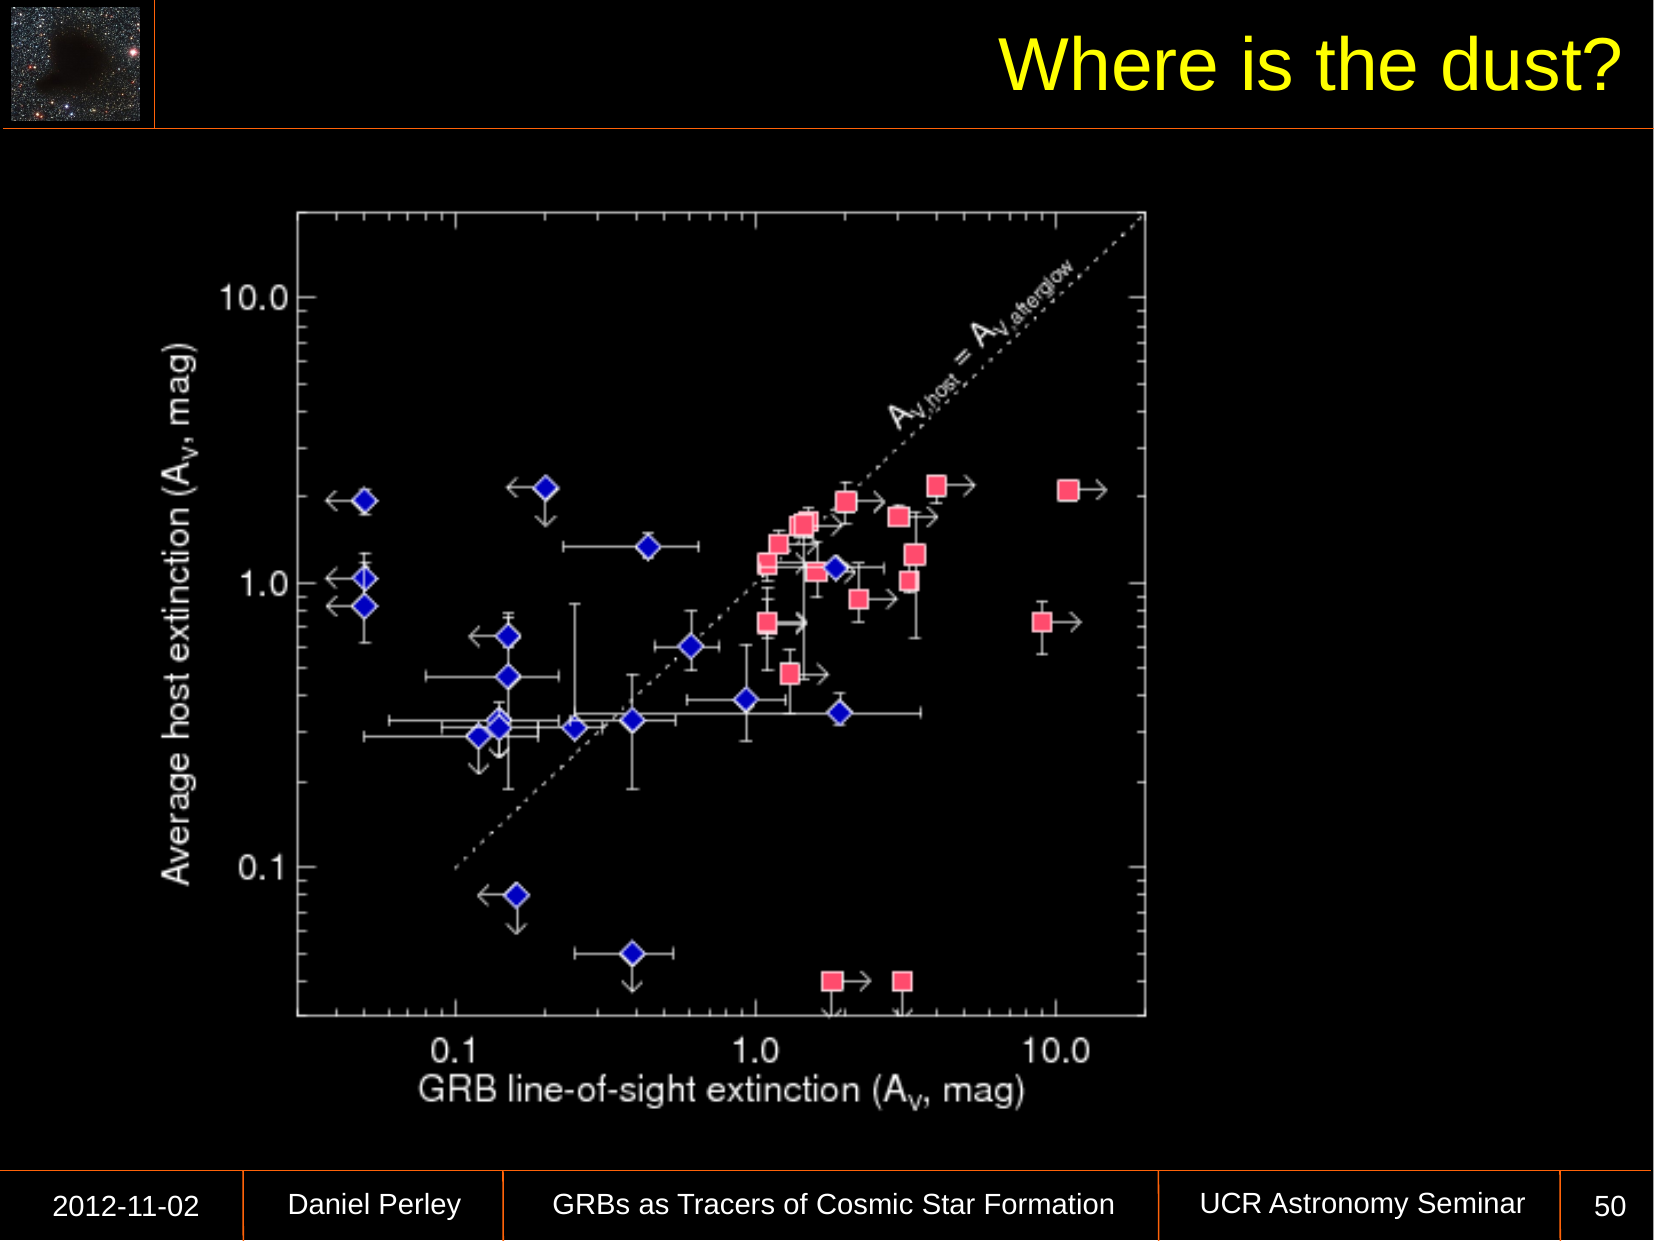

# Where is the dust?
2012-11-02
50